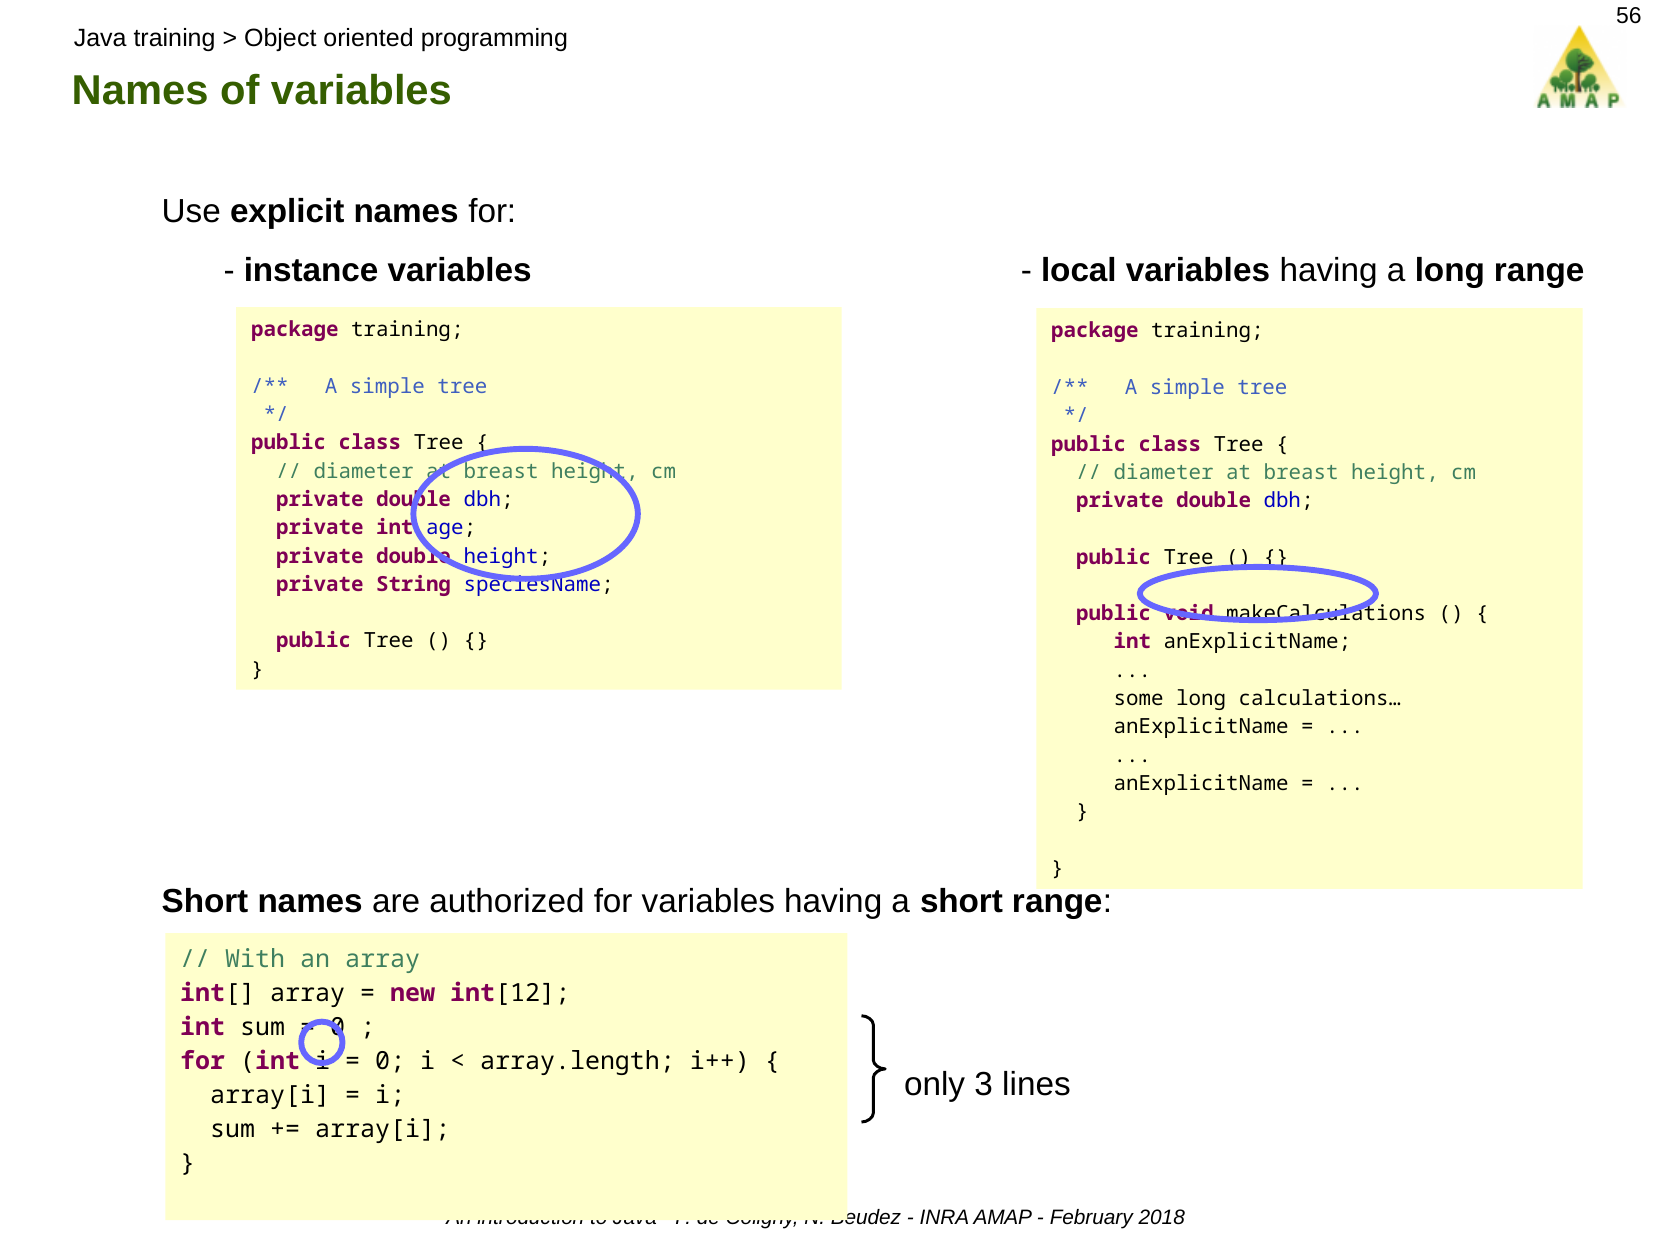

56
Java training > Object oriented programming
Names of variables
Use explicit names for:
	- instance variables
	- local variables having a long range
package training;
/**	A simple tree
 */
public class Tree {
 // diameter at breast height, cm
 private double dbh;
 private int age;
 private double height;
 private String speciesName;
 public Tree () {}
}
package training;
/**	A simple tree
 */
public class Tree {
 // diameter at breast height, cm
 private double dbh;
 public Tree () {}
 public void makeCalculations () {
 int anExplicitName;
 ...
 some long calculations…
 anExplicitName = ...
 ...
 anExplicitName = ...
 }
}
Short names are authorized for variables having a short range:
// With an array
int[] array = new int[12];
int sum = 0 ;
for (int i = 0; i < array.length; i++) {
 array[i] = i;
 sum += array[i];
}
only 3 lines